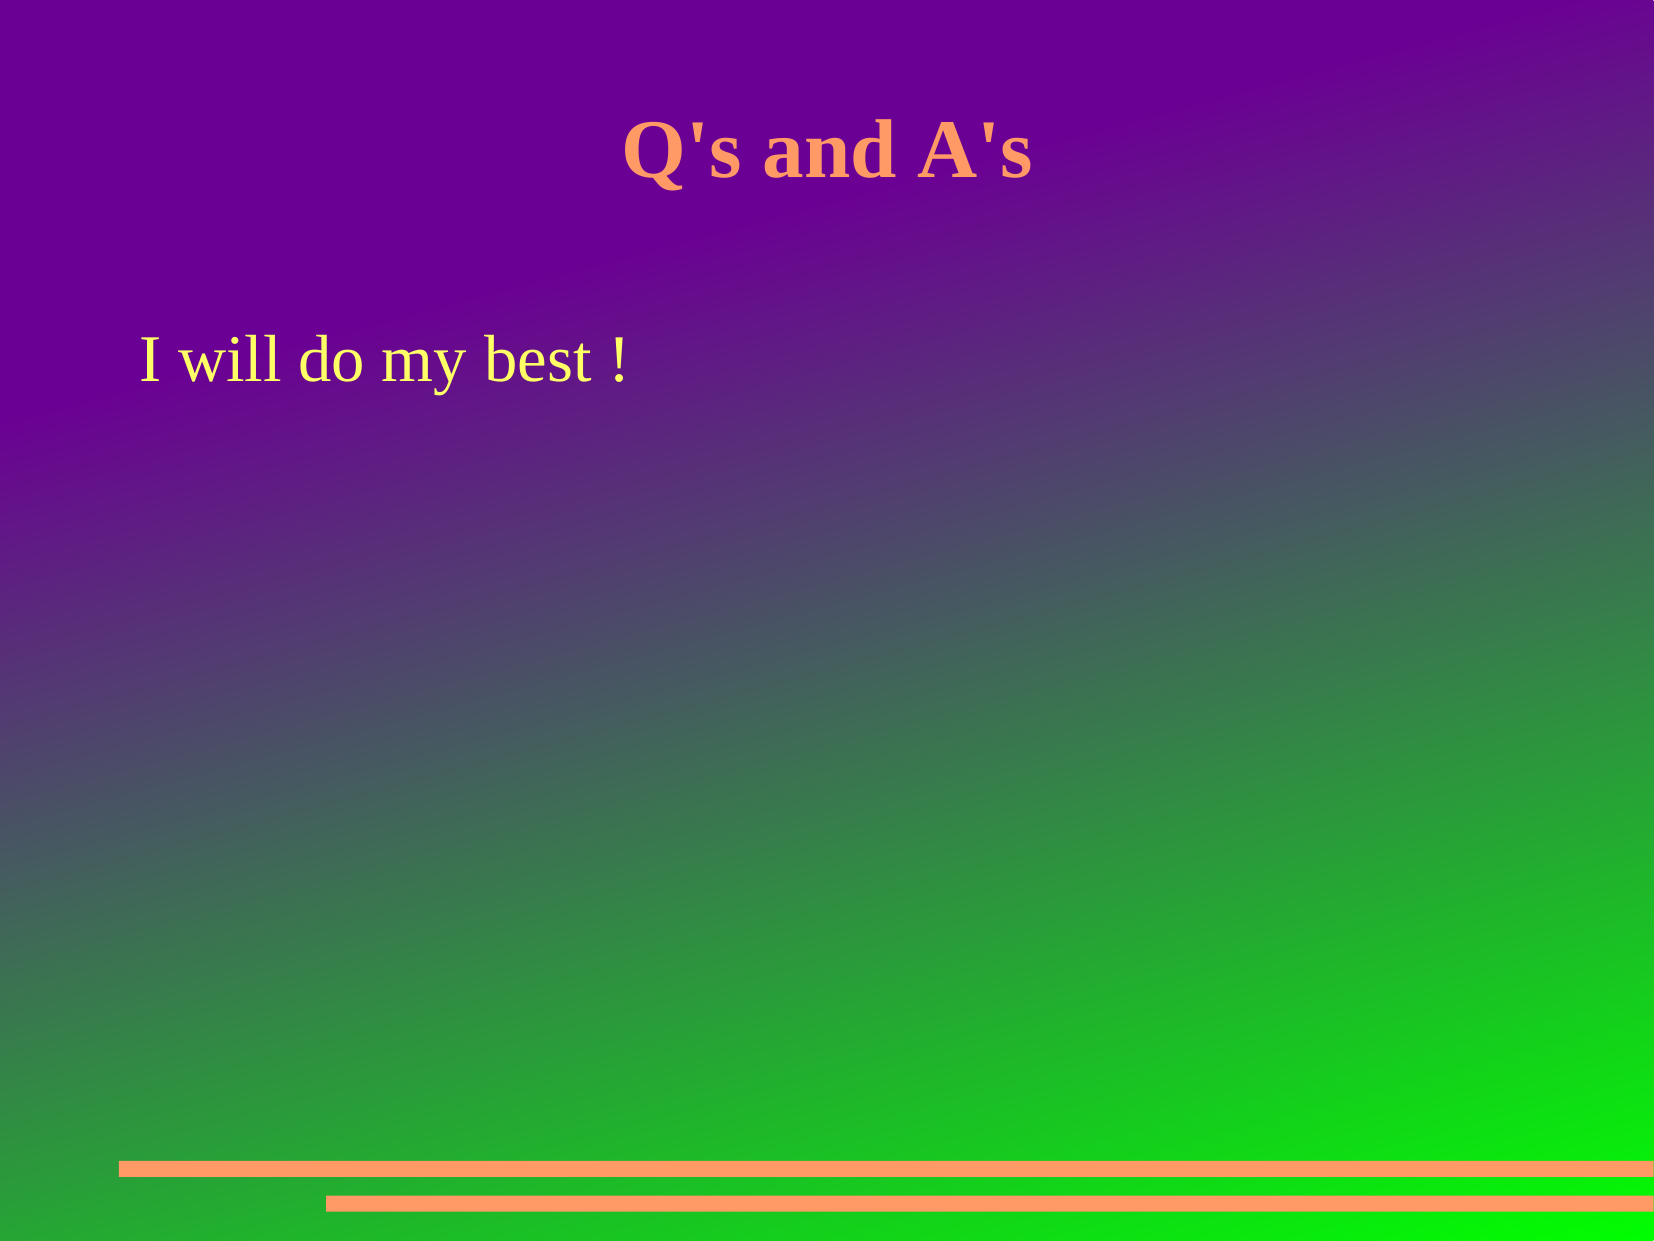

# Q's and A's
I will do my best !